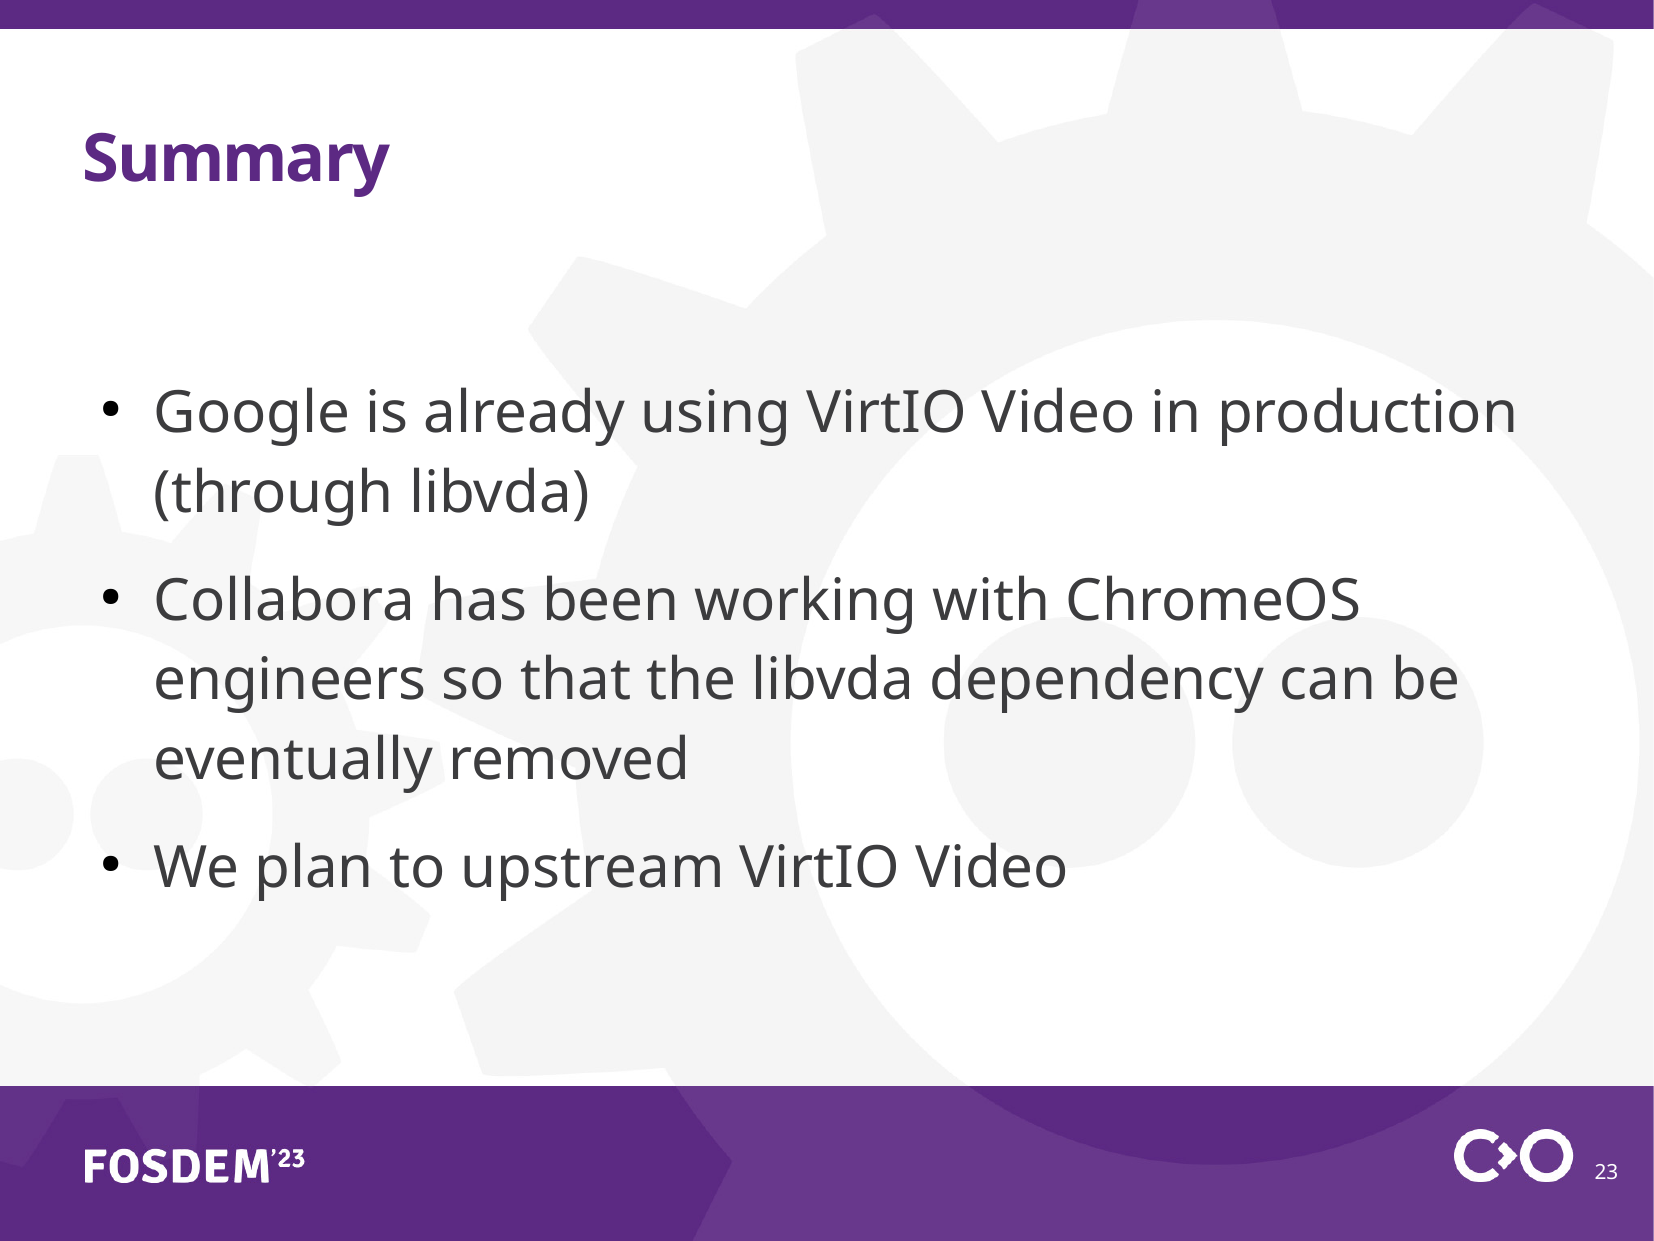

# Summary
Google is already using VirtIO Video in production (through libvda)
Collabora has been working with ChromeOS engineers so that the libvda dependency can be eventually removed
We plan to upstream VirtIO Video